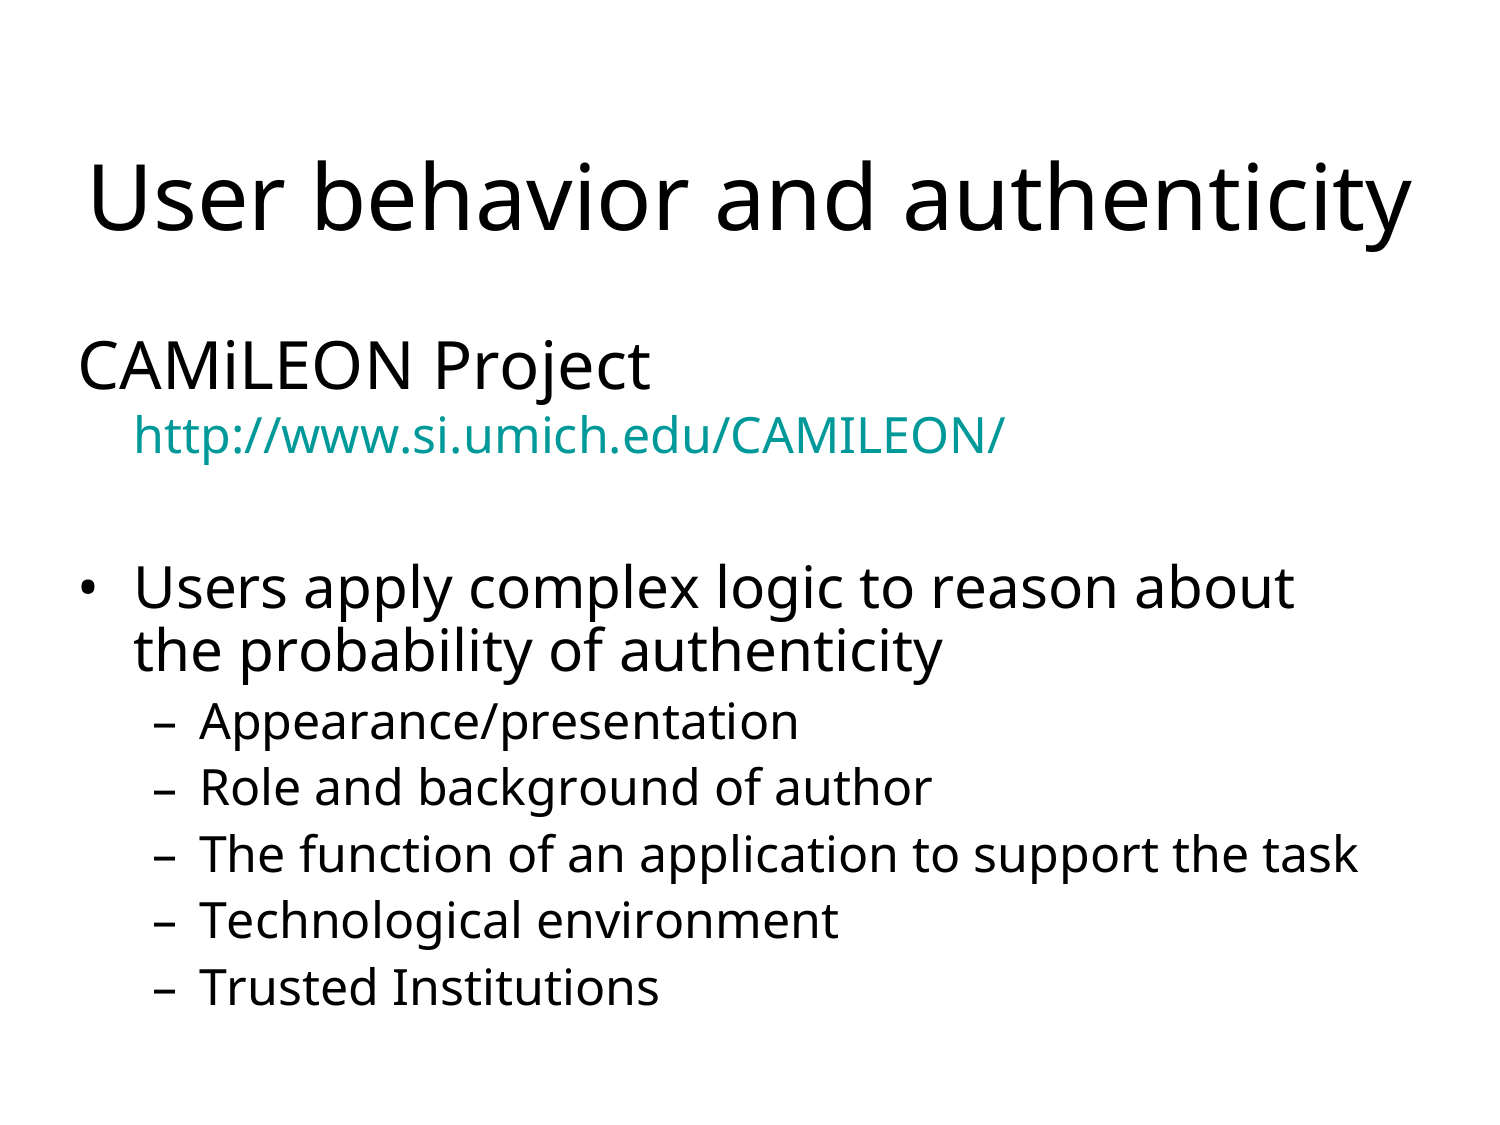

# User behavior and authenticity
CAMiLEON Project http://www.si.umich.edu/CAMILEON/
Users apply complex logic to reason about the probability of authenticity
Appearance/presentation
Role and background of author
The function of an application to support the task
Technological environment
Trusted Institutions